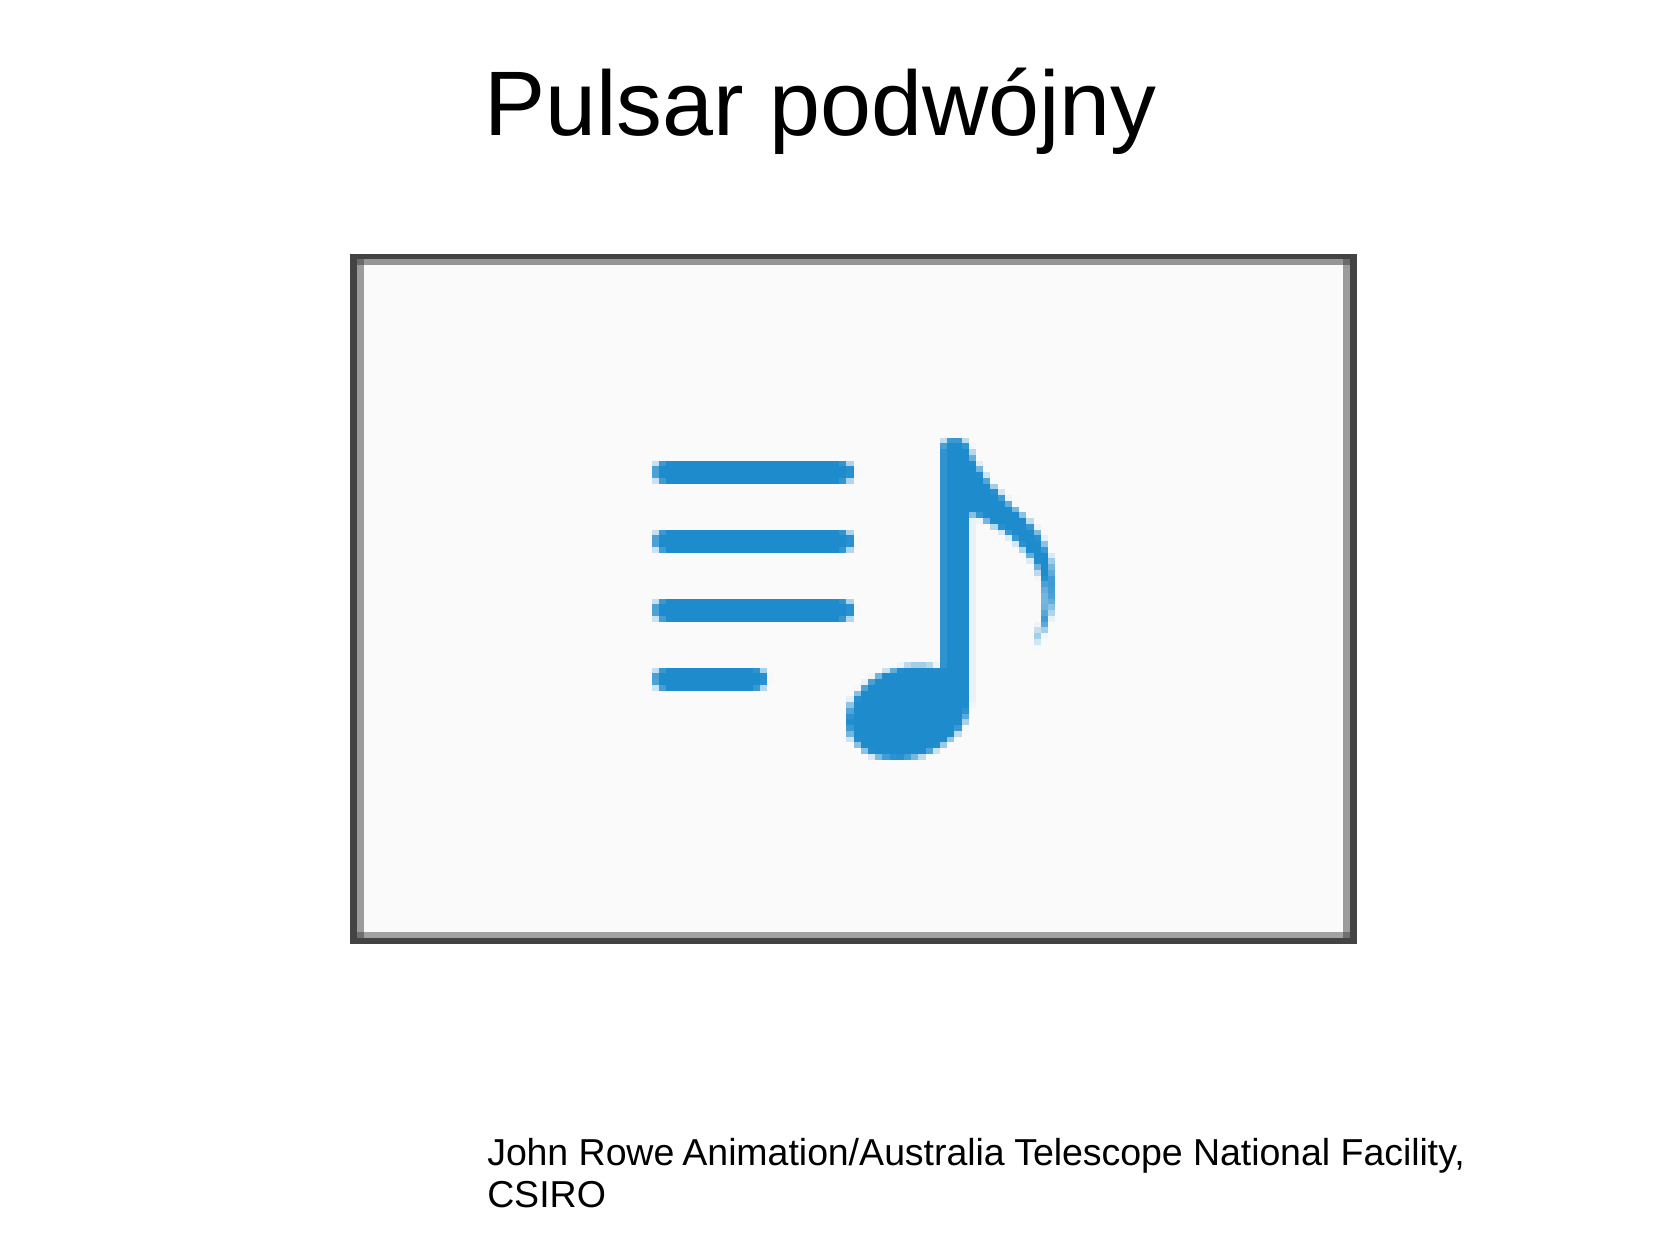

# Pulsar podwójny
John Rowe Animation/Australia Telescope National Facility, CSIRO